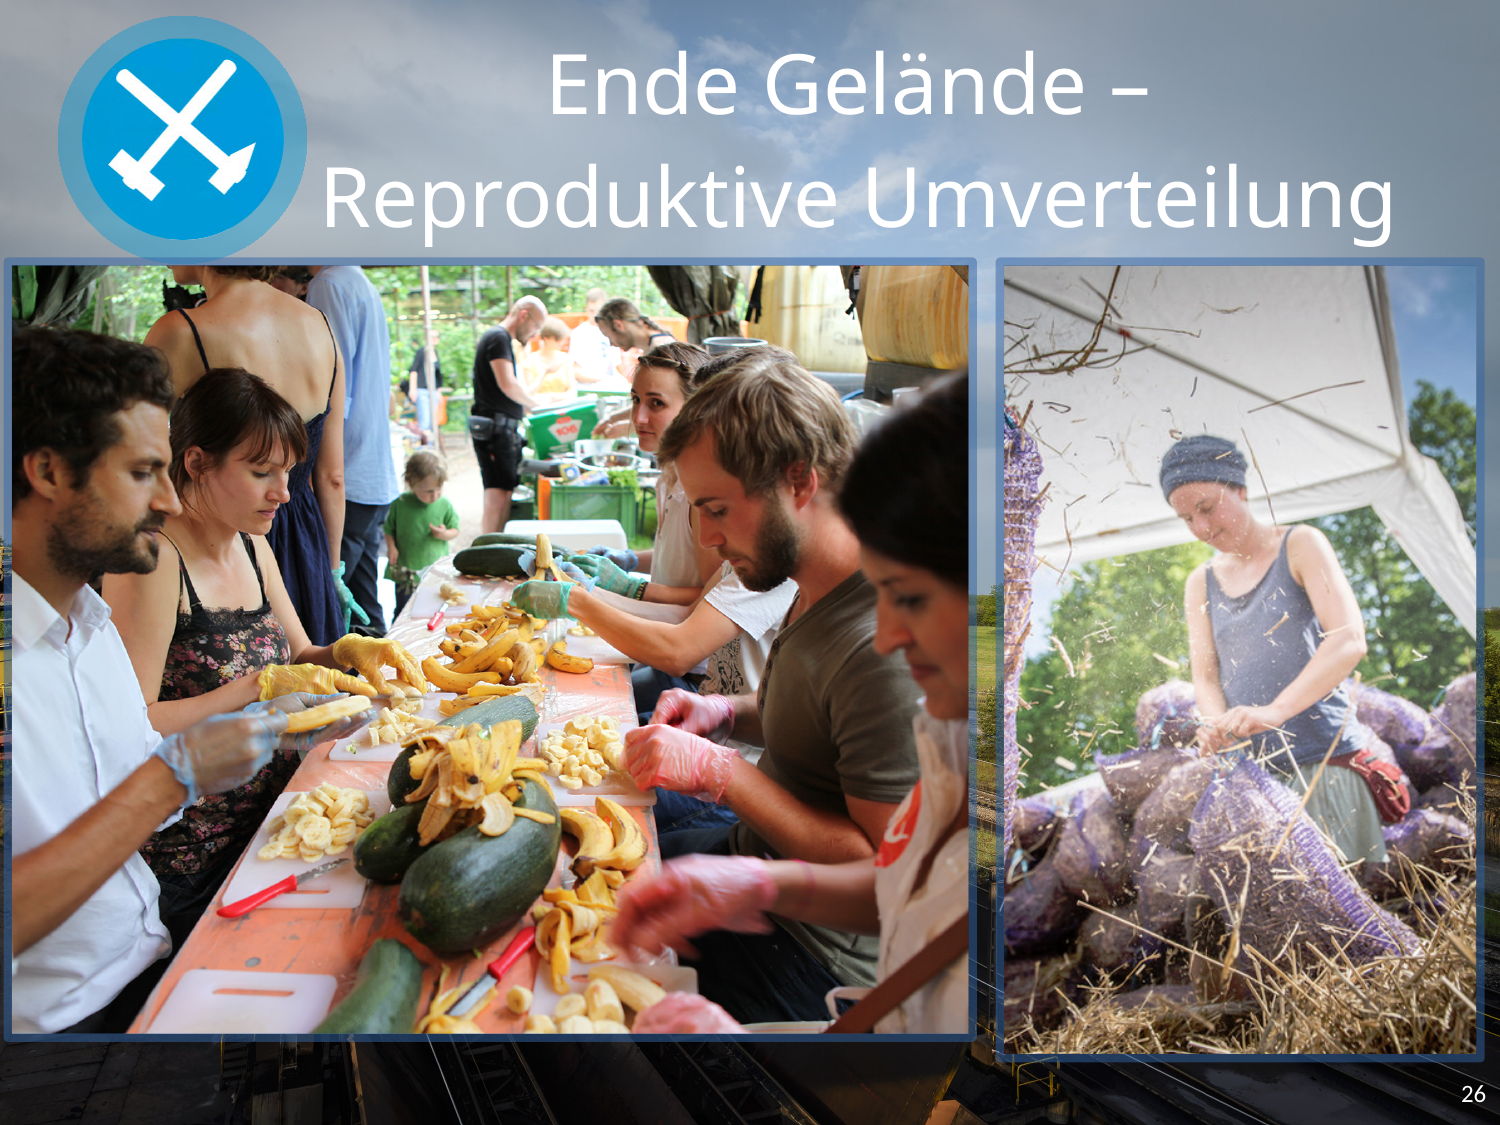

# Ende Gelände – Reproduktive Umverteilung
26